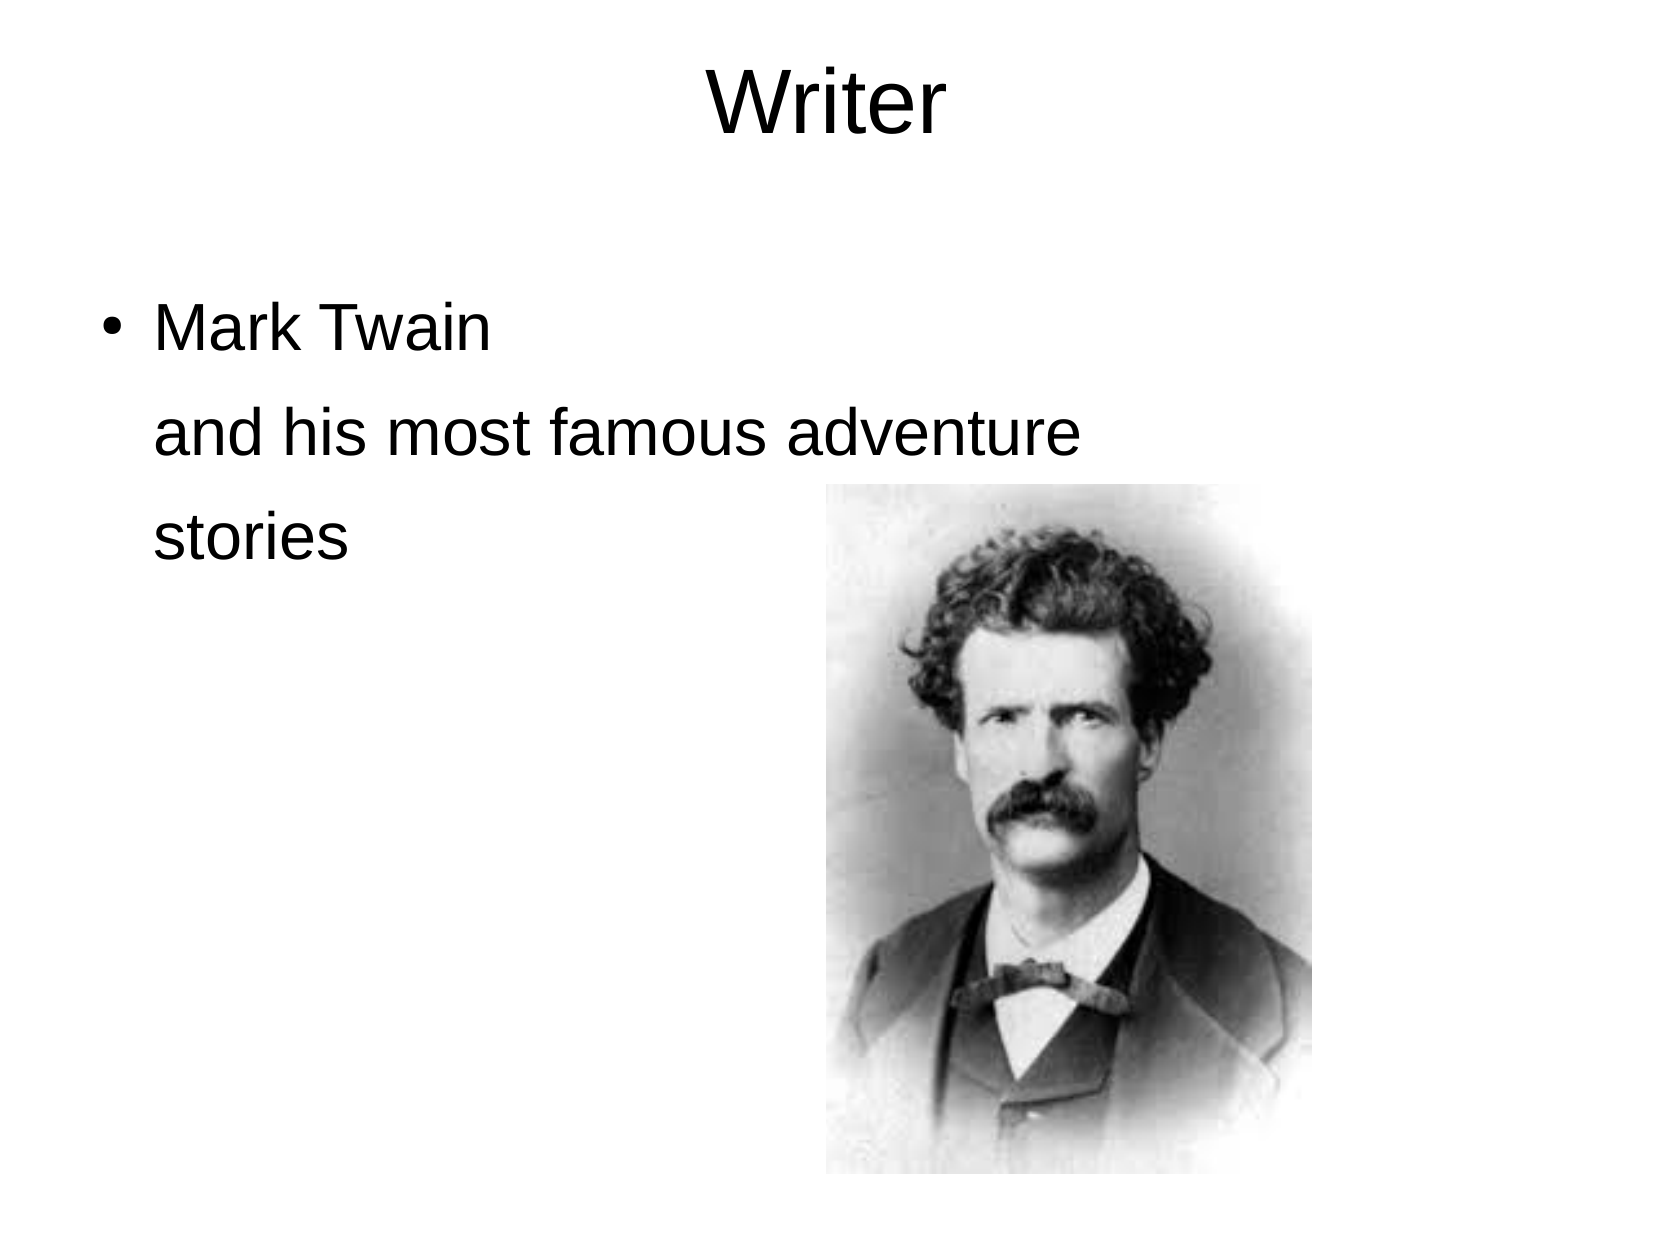

# Writer
Mark Twain
and his most famous adventure
stories